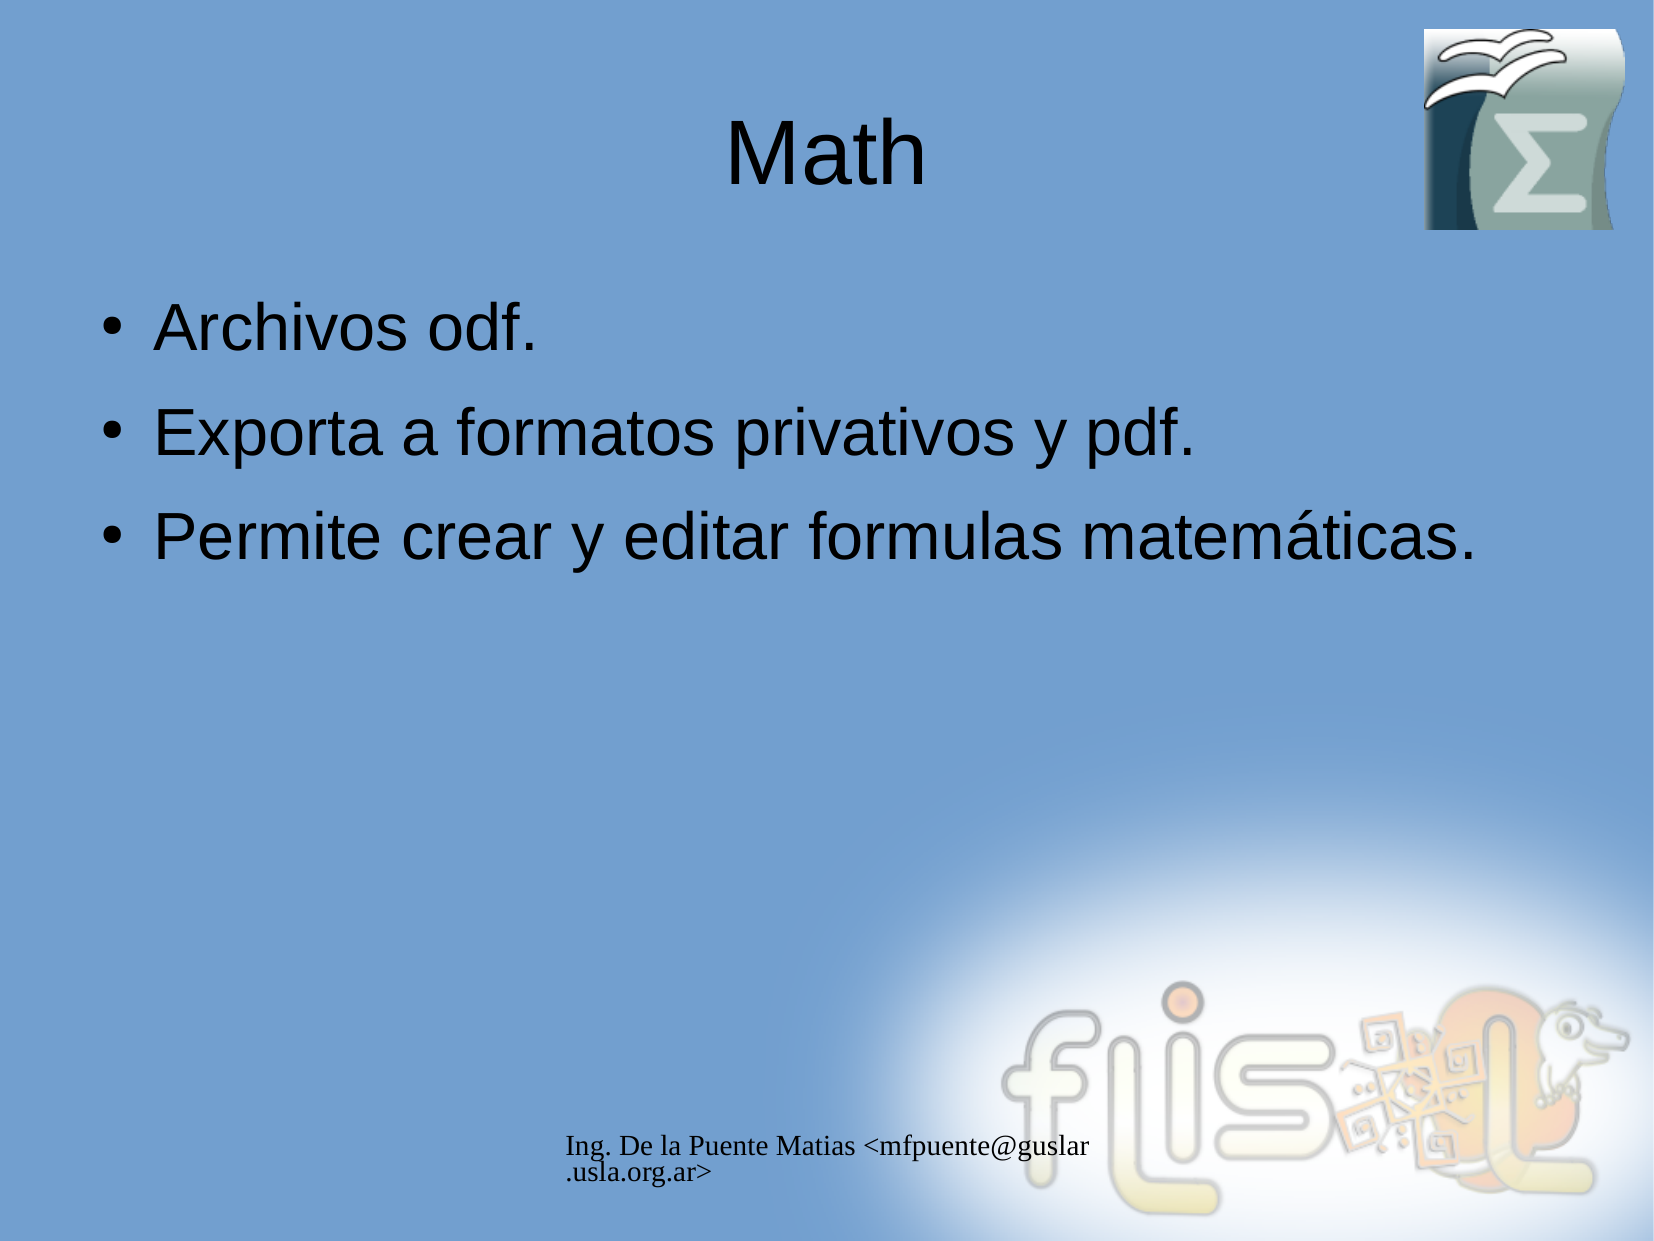

# Math
Archivos odf.
Exporta a formatos privativos y pdf.
Permite crear y editar formulas matemáticas.
Ing. De la Puente Matias <mfpuente@guslar.usla.org.ar>